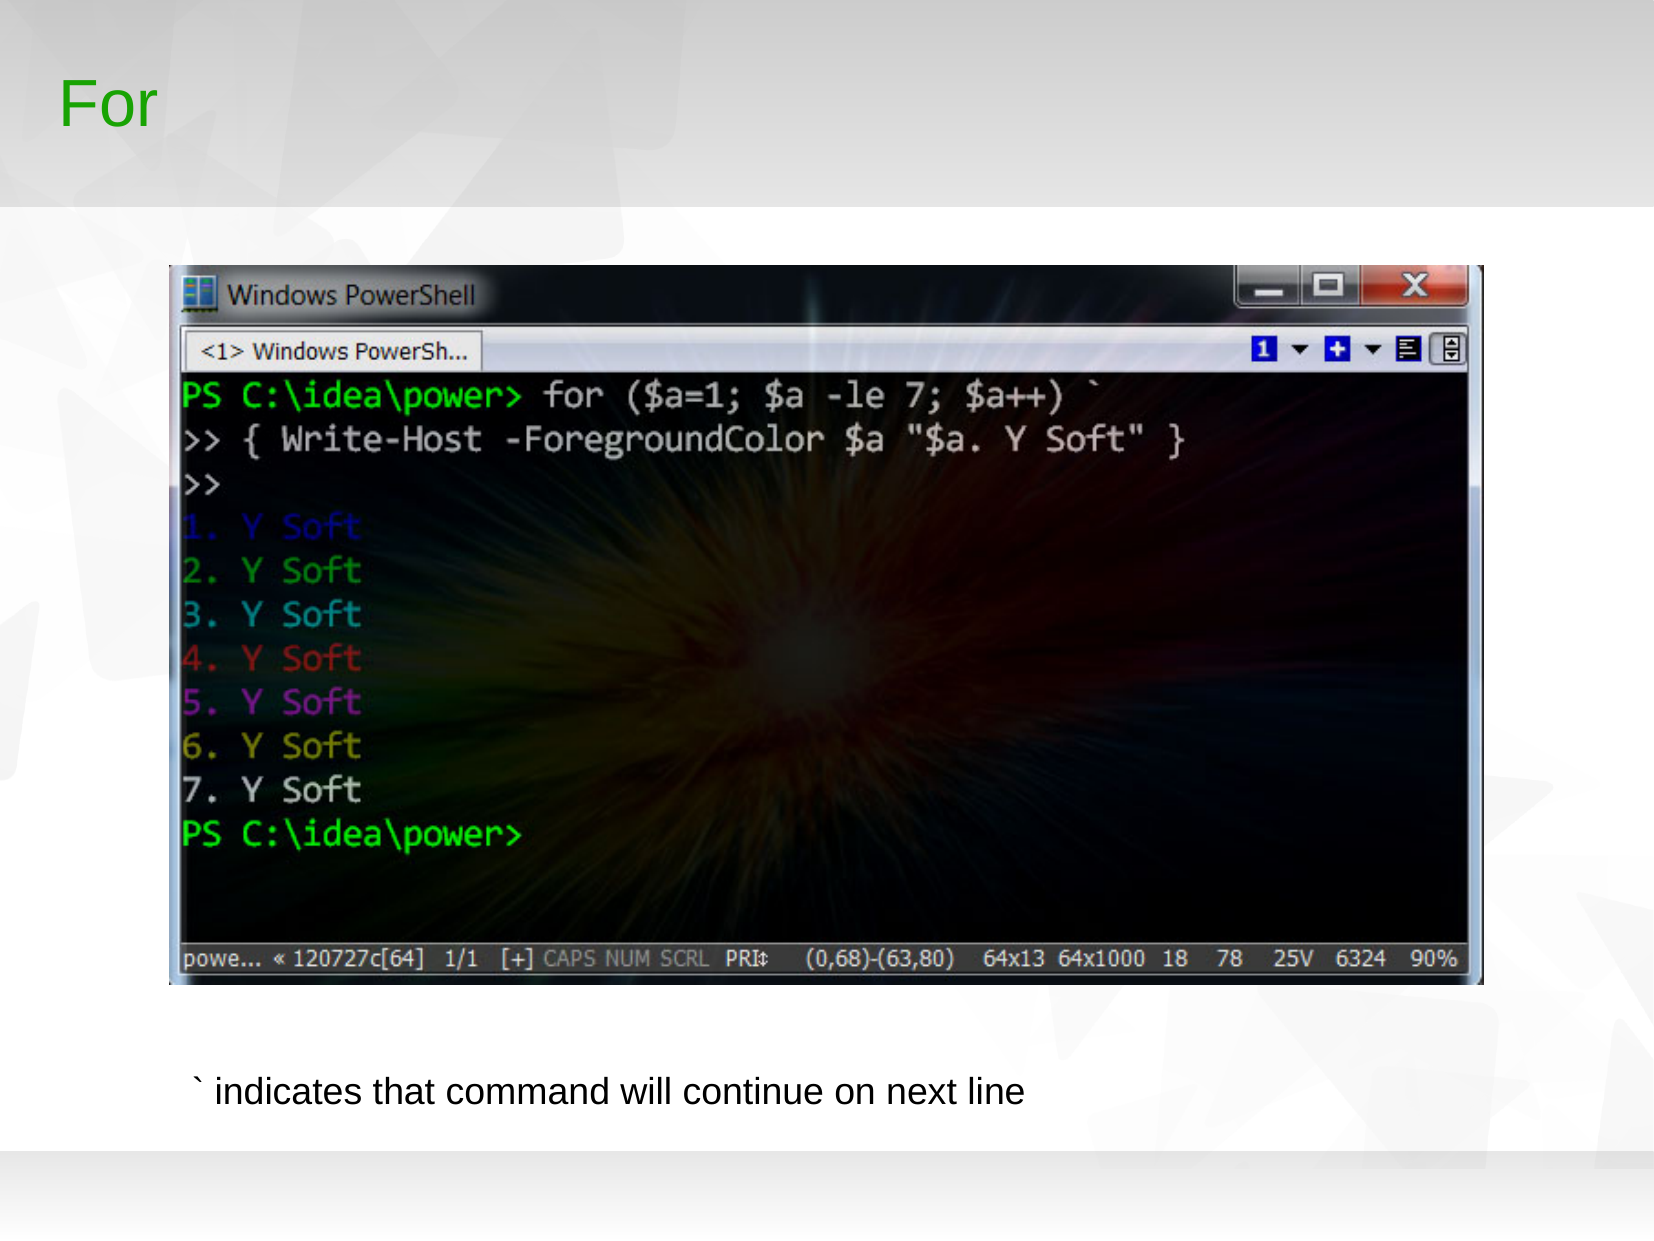

# For
` indicates that command will continue on next line